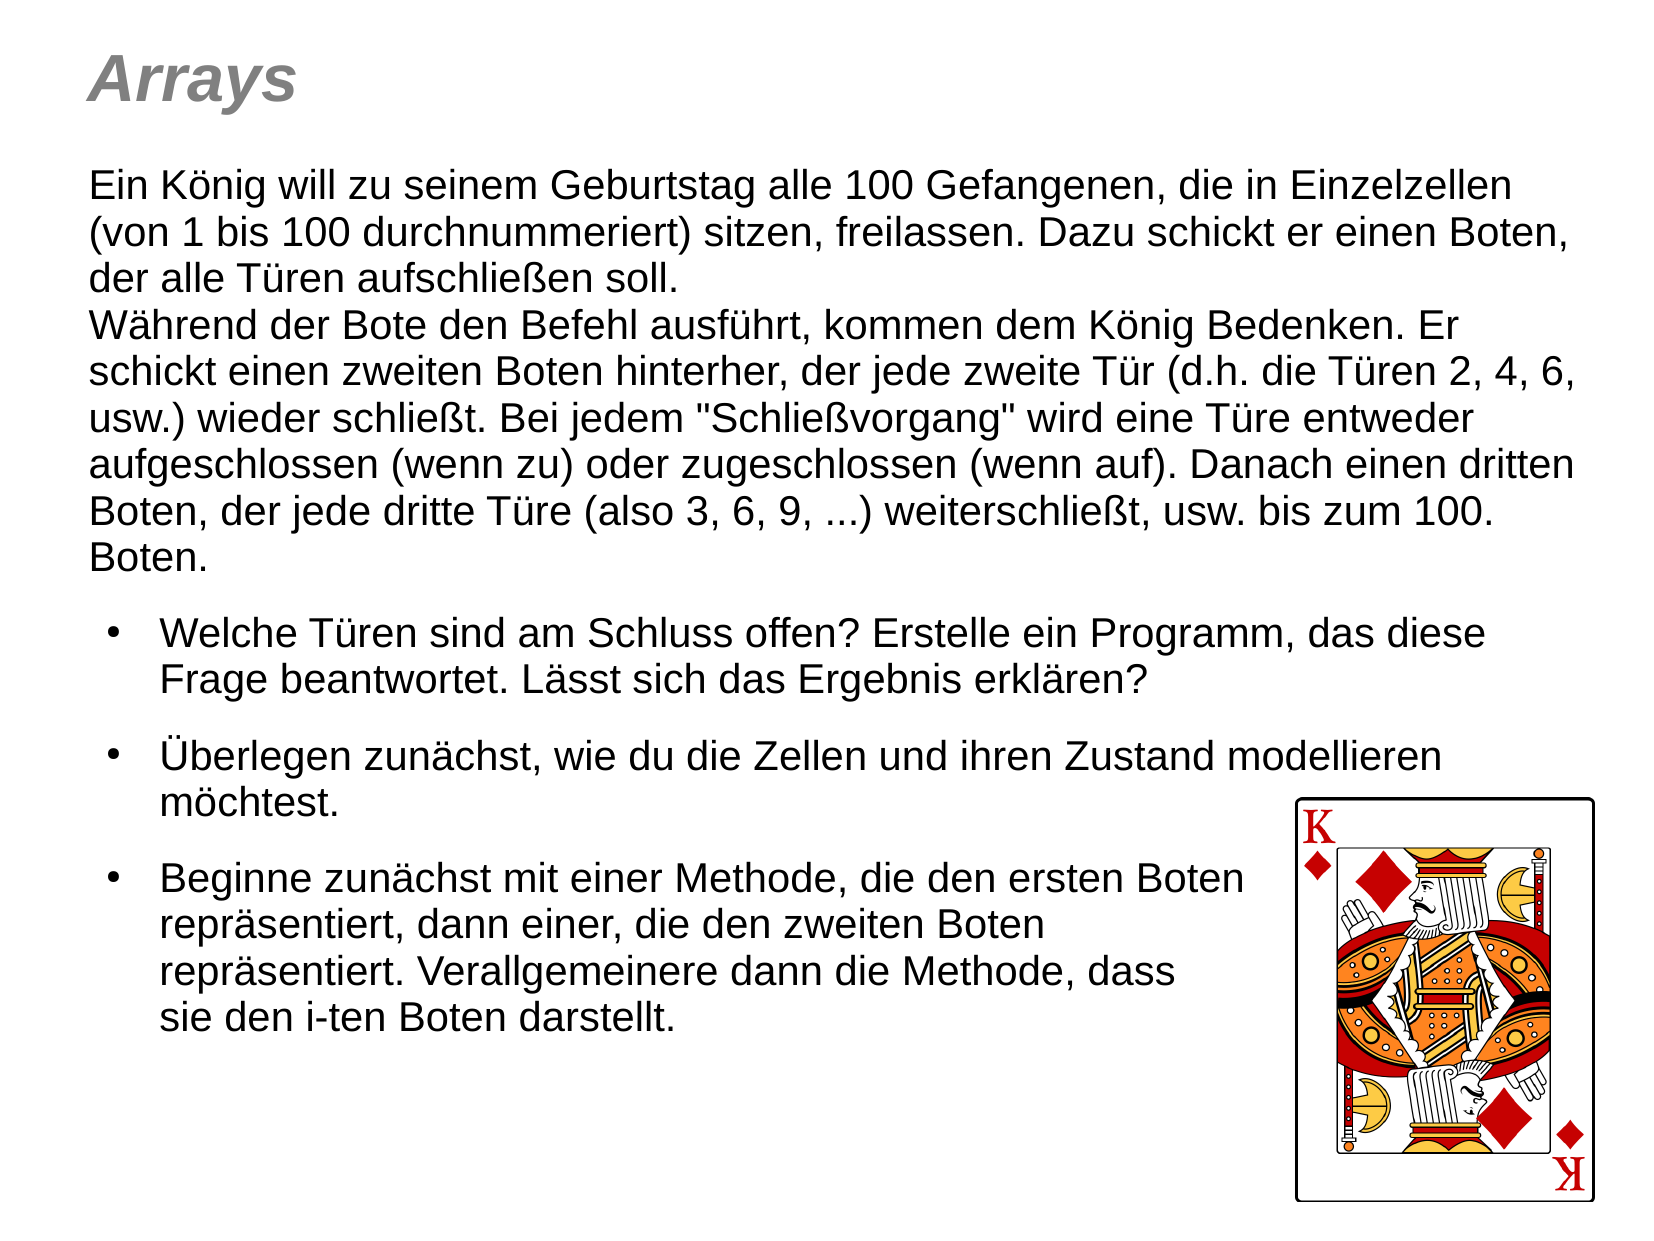

Arrays
# Ein König will zu seinem Geburtstag alle 100 Gefangenen, die in Einzelzellen (von 1 bis 100 durchnummeriert) sitzen, freilassen. Dazu schickt er einen Boten, der alle Türen aufschließen soll. Während der Bote den Befehl ausführt, kommen dem König Bedenken. Er schickt einen zweiten Boten hinterher, der jede zweite Tür (d.h. die Türen 2, 4, 6, usw.) wieder schließt. Bei jedem "Schließvorgang" wird eine Türe entweder aufgeschlossen (wenn zu) oder zugeschlossen (wenn auf). Danach einen dritten Boten, der jede dritte Türe (also 3, 6, 9, ...) weiterschließt, usw. bis zum 100. Boten.
Welche Türen sind am Schluss offen? Erstelle ein Programm, das diese Frage beantwortet. Lässt sich das Ergebnis erklären?
Überlegen zunächst, wie du die Zellen und ihren Zustand modellieren möchtest.
Beginne zunächst mit einer Methode, die den ersten Boten
repräsentiert, dann einer, die den zweiten Boten
repräsentiert. Verallgemeinere dann die Methode, dass
sie den i-ten Boten darstellt.